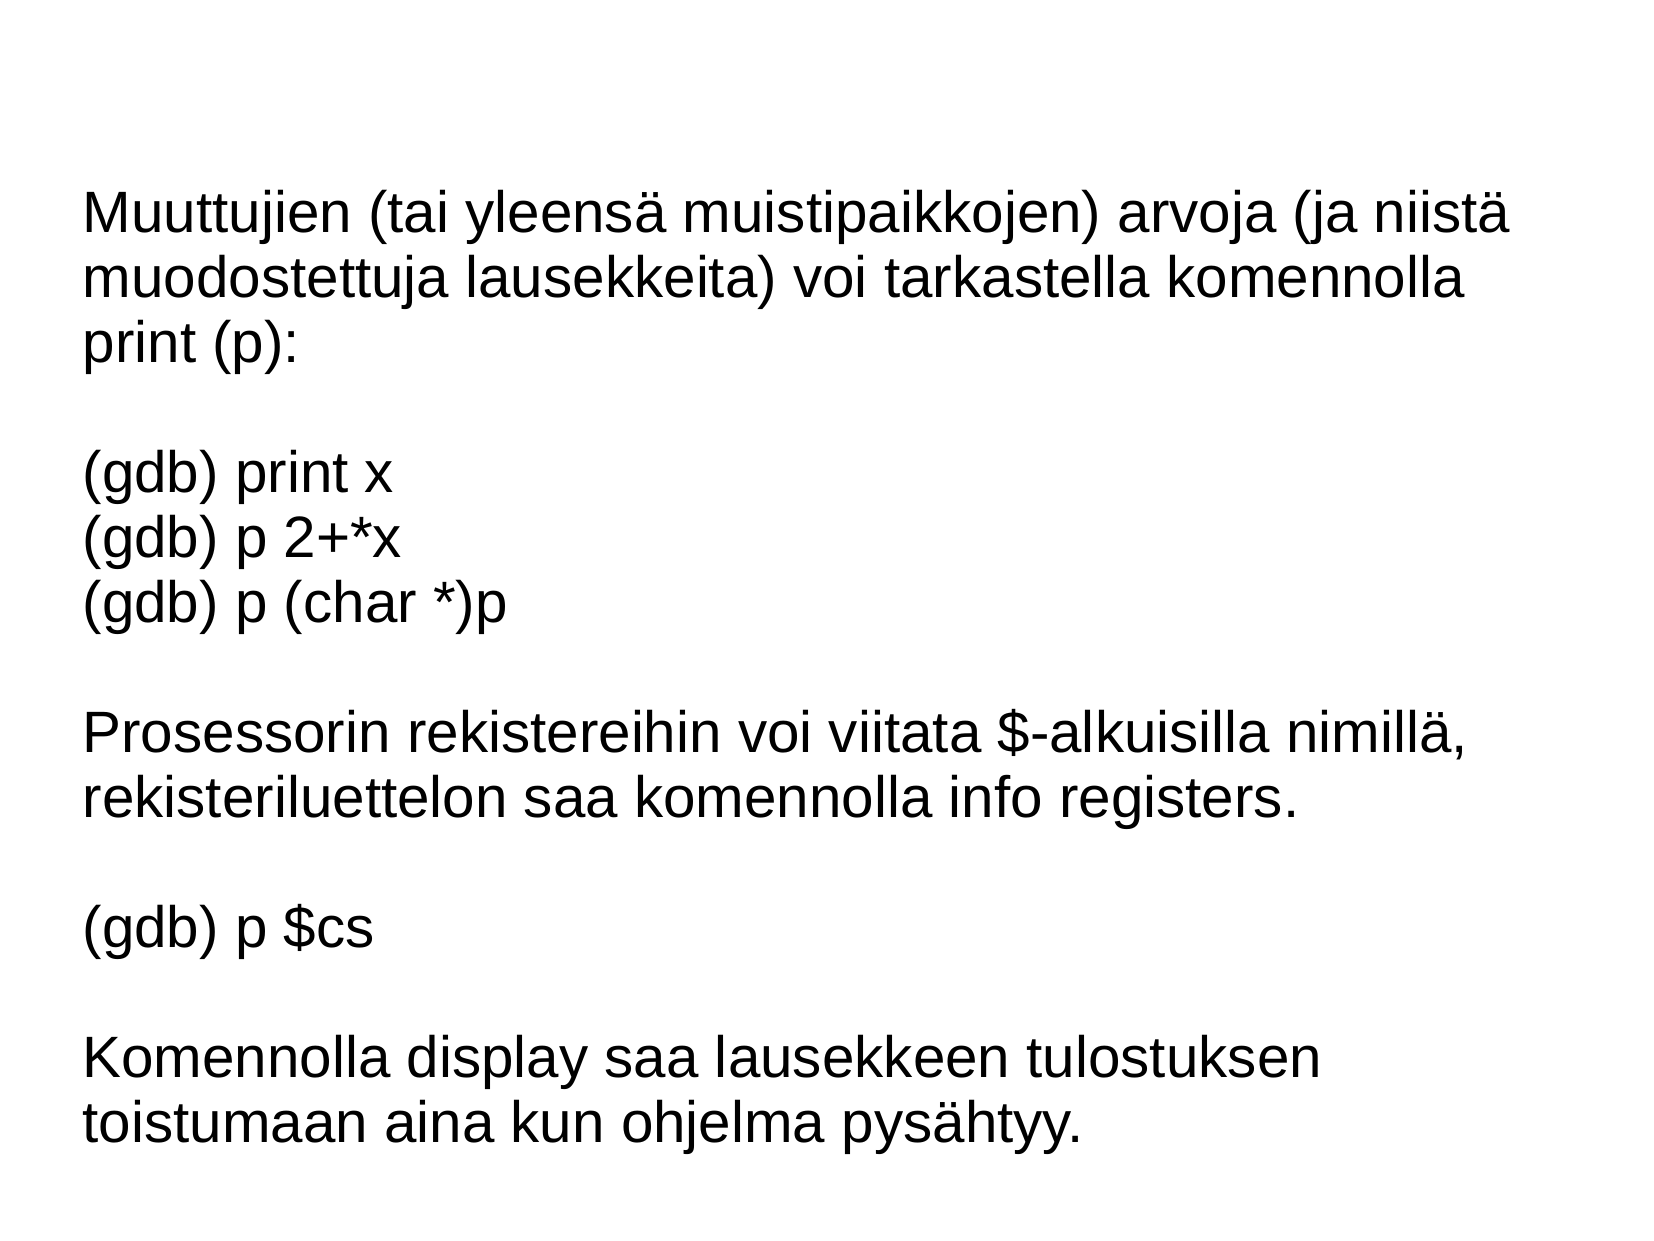

Muuttujien (tai yleensä muistipaikkojen) arvoja (ja niistä muodostettuja lausekkeita) voi tarkastella komennolla print (p):
(gdb) print x
(gdb) p 2+*x
(gdb) p (char *)p
Prosessorin rekistereihin voi viitata $-alkuisilla nimillä, rekisteriluettelon saa komennolla info registers.
(gdb) p $cs
Komennolla display saa lausekkeen tulostuksen toistumaan aina kun ohjelma pysähtyy.